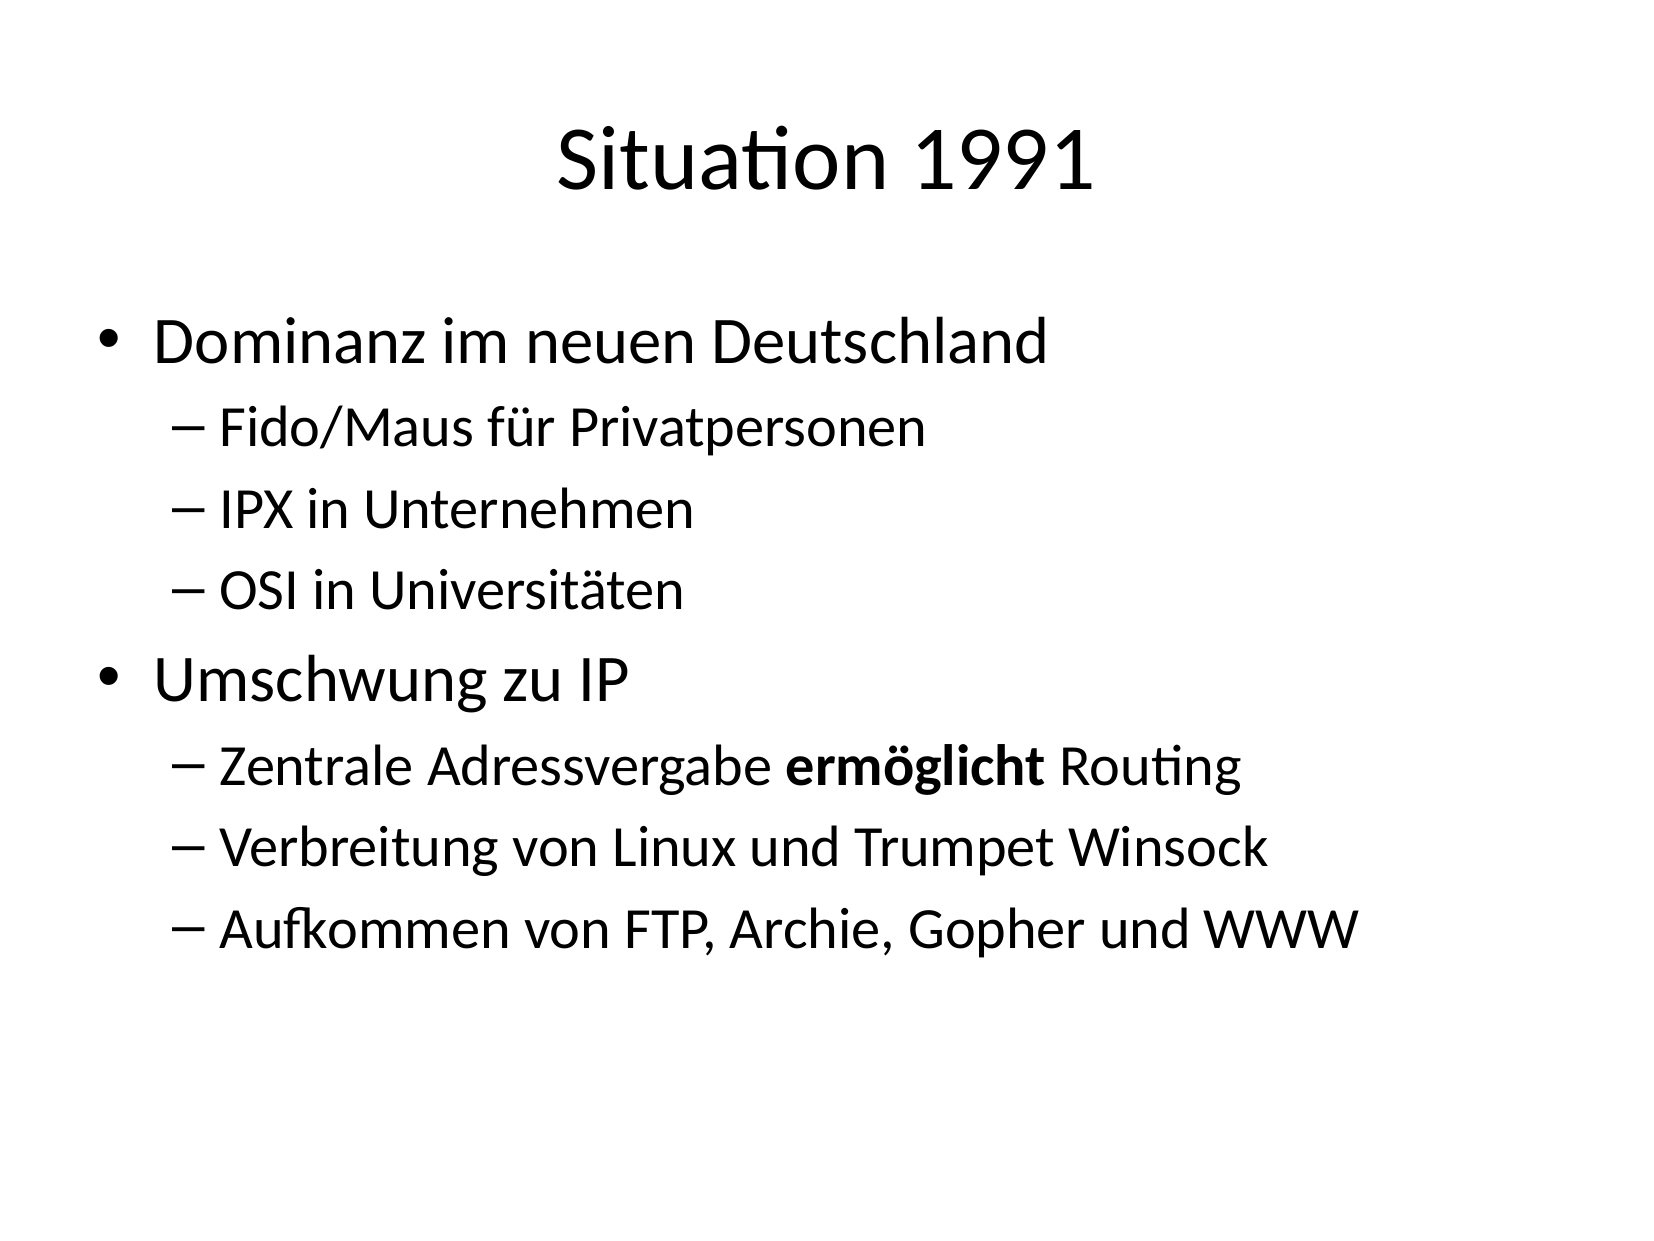

# Situation 1991
Dominanz im neuen Deutschland
Fido/Maus für Privatpersonen
IPX in Unternehmen
OSI in Universitäten
Umschwung zu IP
Zentrale Adressvergabe ermöglicht Routing
Verbreitung von Linux und Trumpet Winsock
Aufkommen von FTP, Archie, Gopher und WWW